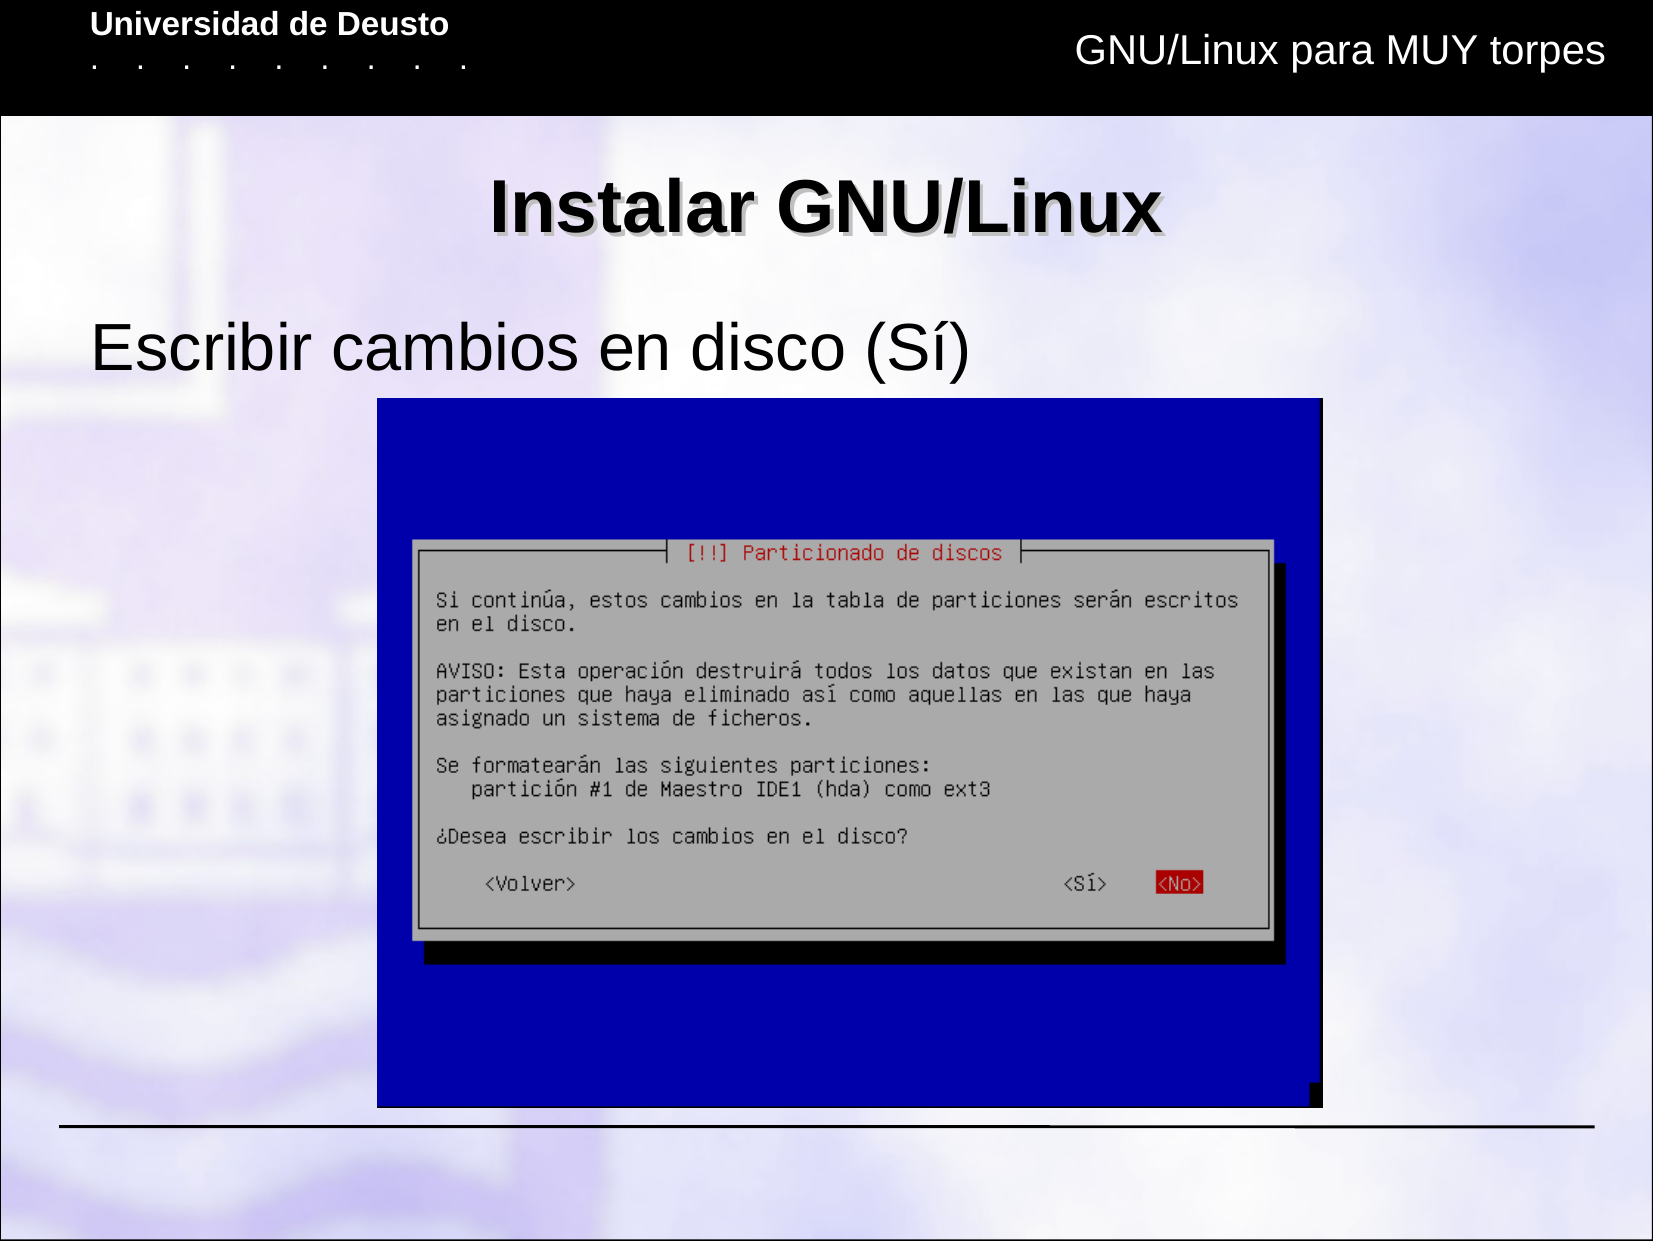

# Instalar GNU/Linux
Escribir cambios en disco (Sí)